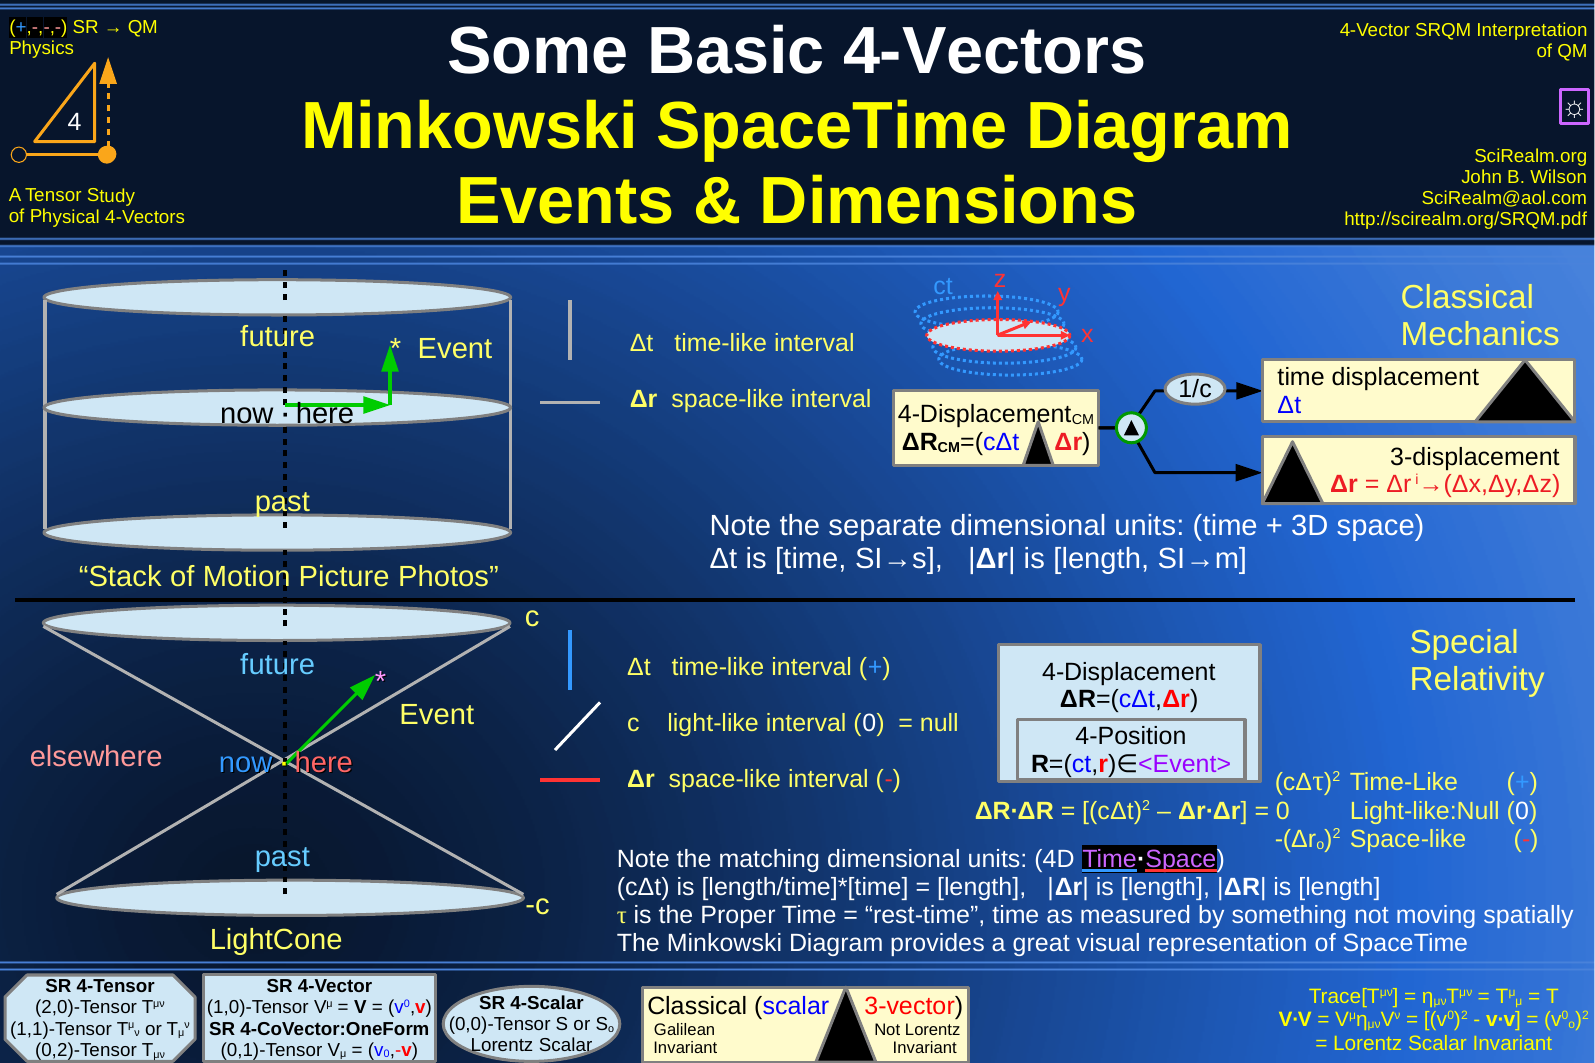

# Some Basic 4-Vectors Minkowski SpaceTime Diagram Events & Dimensions
(+,-,-,-) SR → QM
Physics
A Tensor Study
of Physical 4-Vectors
4-Vector SRQM Interpretation
of QM
SciRealm.org
John B. Wilson
SciRealm@aol.com
http://scirealm.org/SRQM.pdf
4
☼
z
ct
y
x
Classical
Mechanics
future
Δt time-like interval
Δr space-like interval
* Event
time displacement
Δt
1/c
now ∙ here
4-DisplacementCM
ΔRCM=(cΔt ; Δr)
3-displacement
Δr = Δr i→(Δx,Δy,Δz)
past
Note the separate dimensional units: (time + 3D space)
Δt is [time, SI→s], |Δr| is [length, SI→m]
“Stack of Motion Picture Photos”
c
Special
Relativity
future
4-Displacement
ΔR=(cΔt,Δr)
Δt time-like interval (+)
c light-like interval (0) = null
Δr space-like interval (-)
*
 Event
4-Position
R=(ct,r)∈<Event>
elsewhere
now ∙ here
				(cΔτ)2	Time-Like	 (+)
ΔR∙ΔR = [(cΔt)2 – Δr∙Δr] = 0	Light-like:Null (0)
				-(Δro)2	Space-like	 (-)
past
Note the matching dimensional units: (4D Time·Space)
(cΔt) is [length/time]*[time] = [length], |Δr| is [length], |ΔR| is [length]
τ is the Proper Time = “rest-time”, time as measured by something not moving spatially
The Minkowski Diagram provides a great visual representation of SpaceTime
-c
LightCone
SR 4-Tensor
(2,0)-Tensor Tμν
(1,1)-Tensor Tμν or Tμν
(0,2)-Tensor Tμν
SR 4-Vector
(1,0)-Tensor Vμ = V = (v0,v)
SR 4-CoVector:OneForm
(0,1)-Tensor Vμ = (v0,-v)
Trace[Tμν] = ημνTμν = Tμμ = T
V∙V = VμημνVν = [(v0)2 - v∙v] = (v0o)2
= Lorentz Scalar Invariant
SR 4-Scalar
(0,0)-Tensor S or So
Lorentz Scalar
Classical (scalar ; 3-vector)
 Galilean			Not Lorentz
Invariant			 Invariant